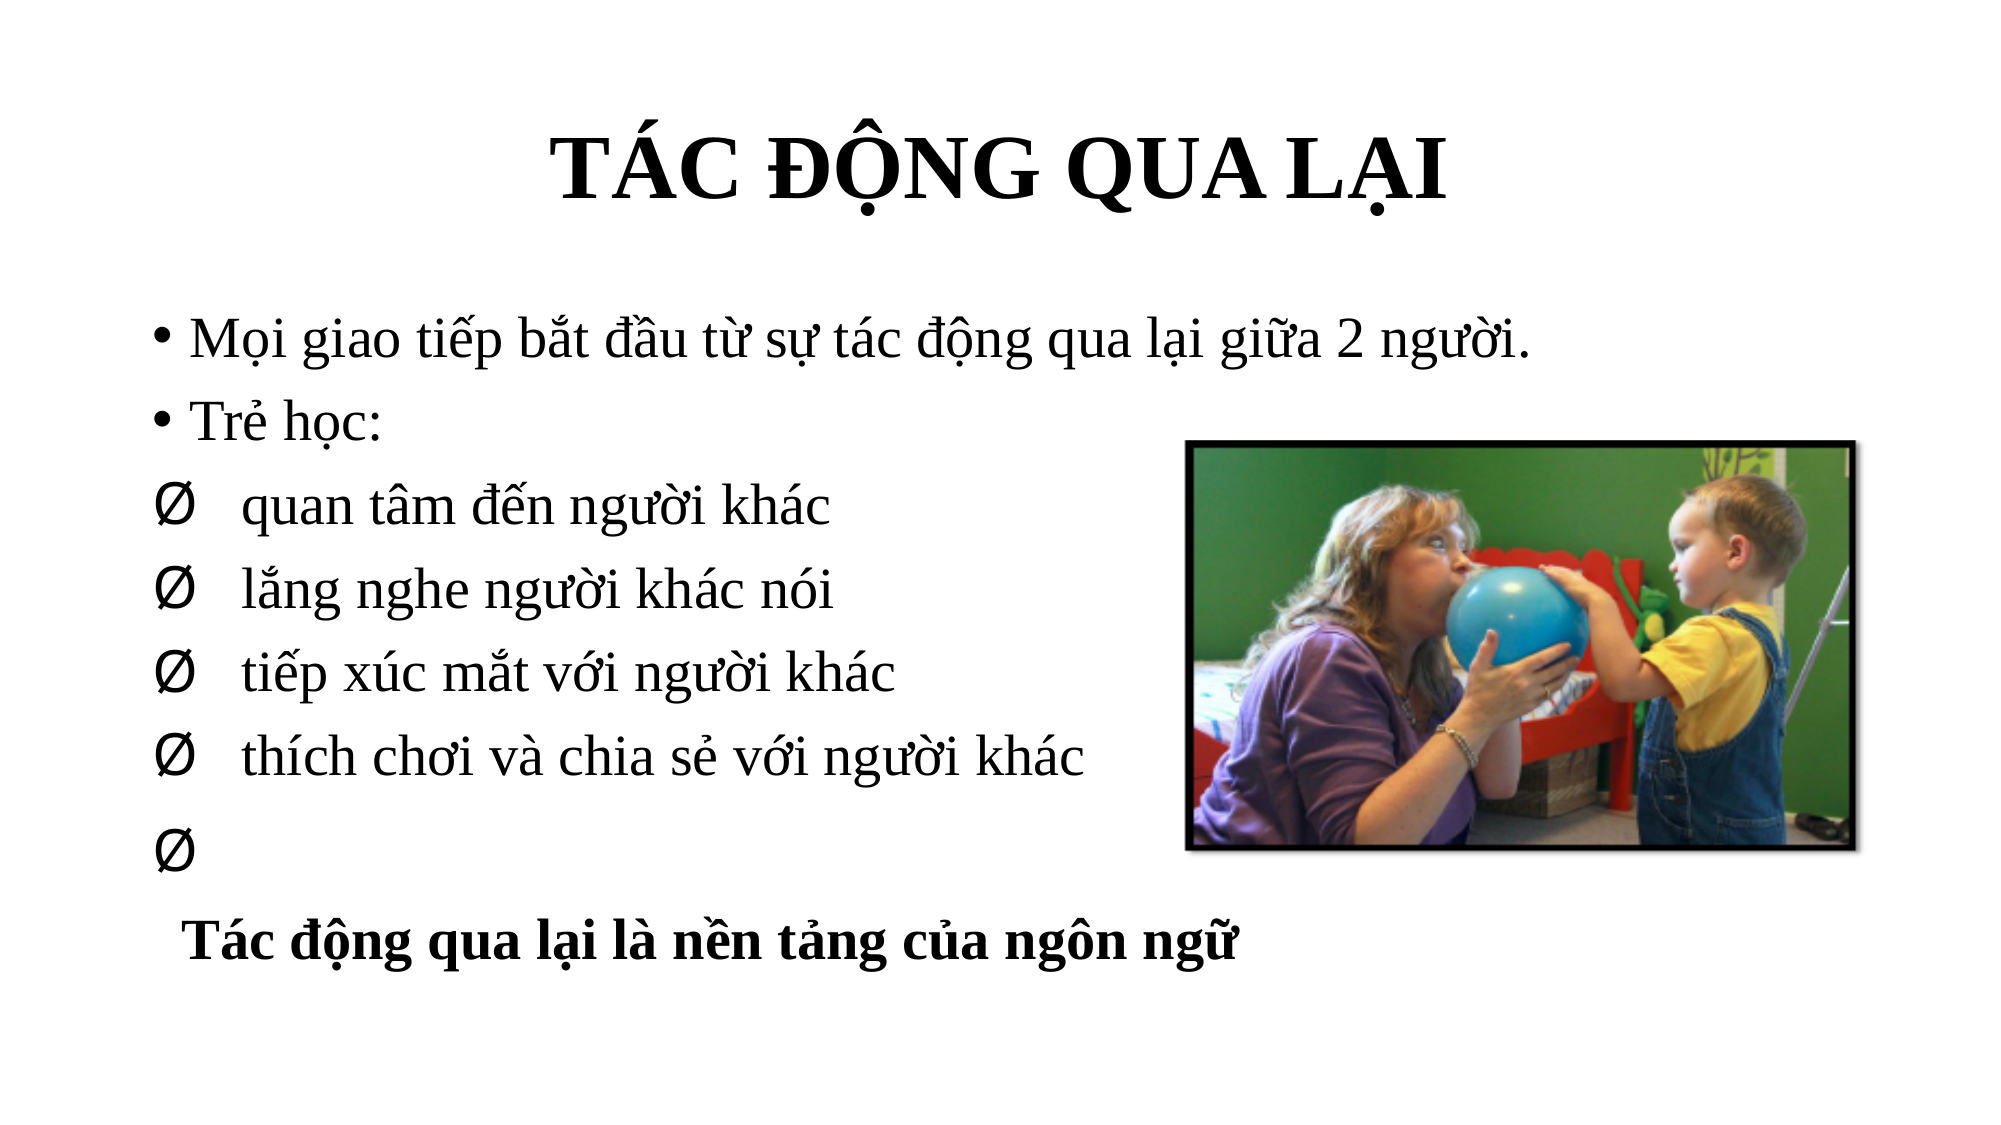

# TÁC ĐỘNG QUA LẠI
Mọi giao tiếp bắt đầu từ sự tác động qua lại giữa 2 người.
Trẻ học:
 quan tâm đến người khác
 lắng nghe người khác nói
 tiếp xúc mắt với người khác
 thích chơi và chia sẻ với người khác
 Tác động qua lại là nền tảng của ngôn ngữ